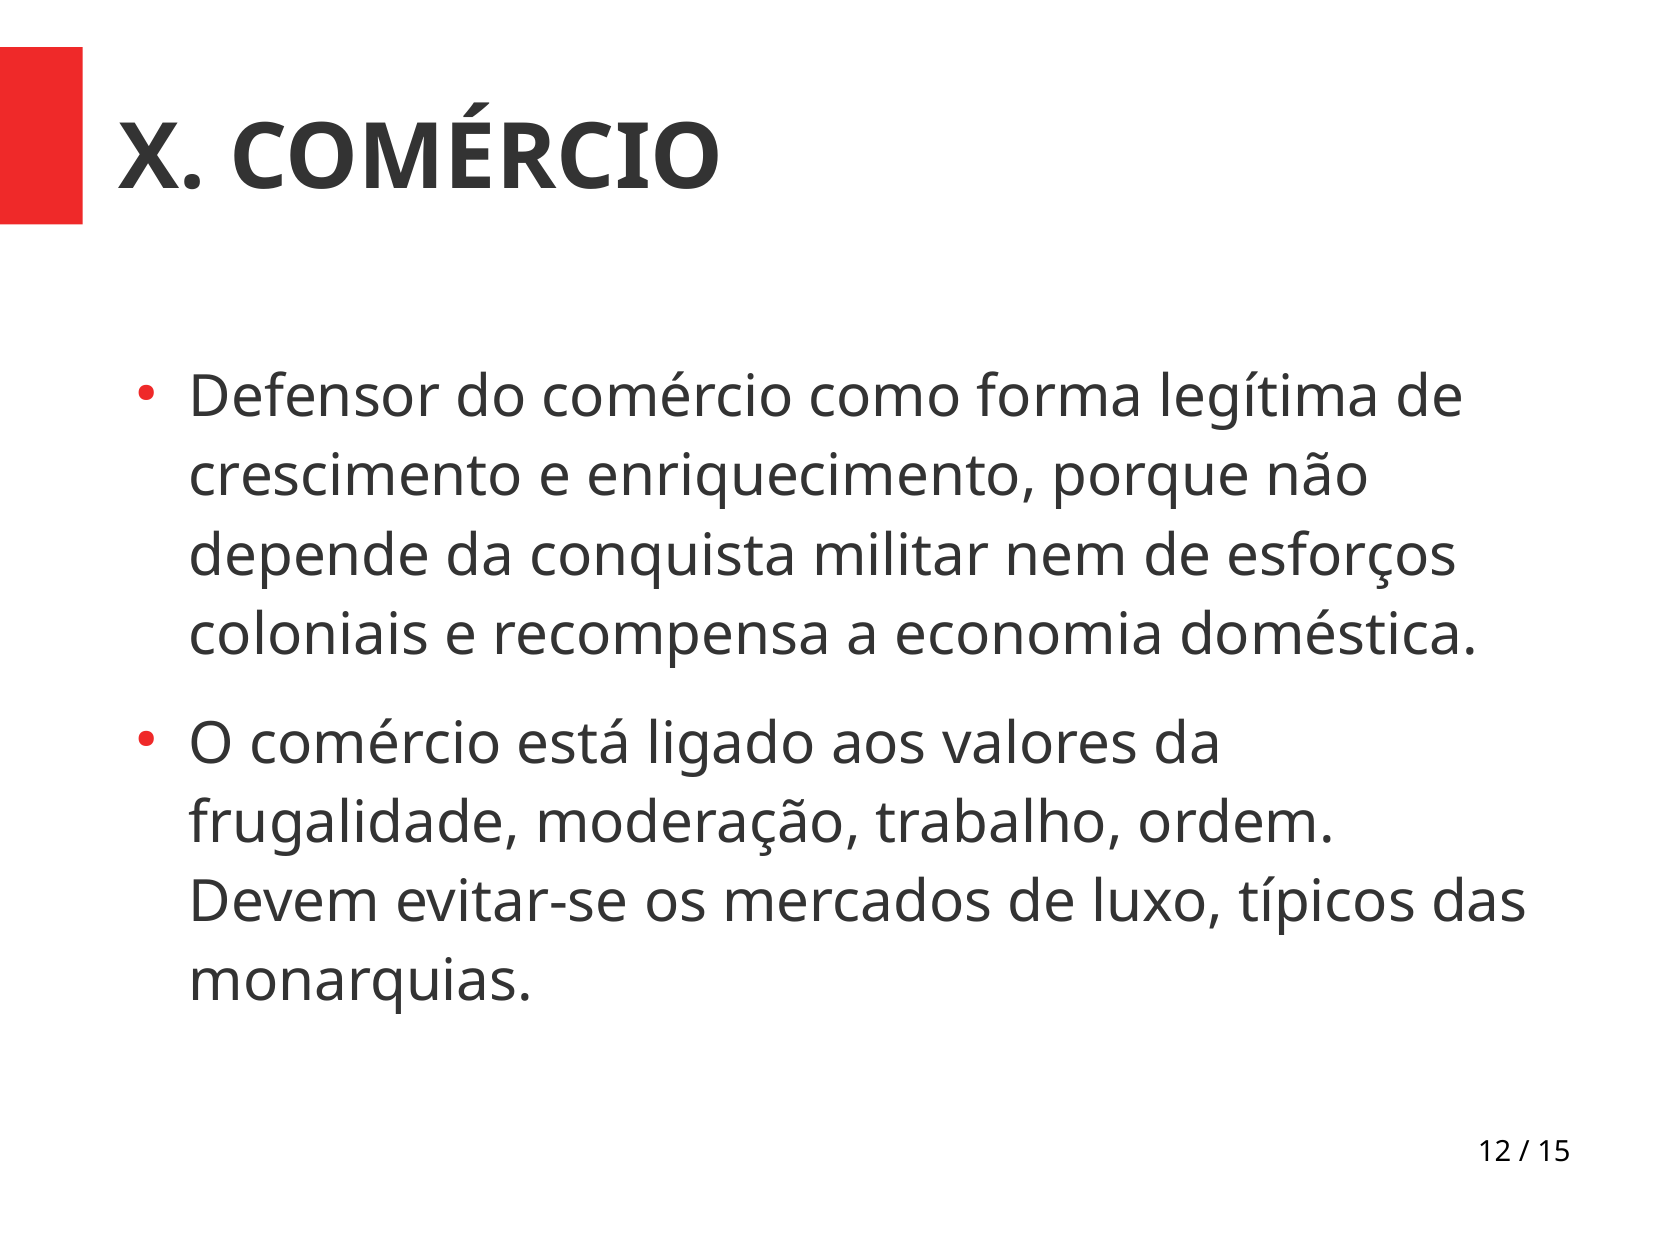

# X. COMÉRCIO
Defensor do comércio como forma legítima de crescimento e enriquecimento, porque não depende da conquista militar nem de esforços coloniais e recompensa a economia doméstica.
O comércio está ligado aos valores da frugalidade, moderação, trabalho, ordem. Devem evitar-se os mercados de luxo, típicos das monarquias.
12